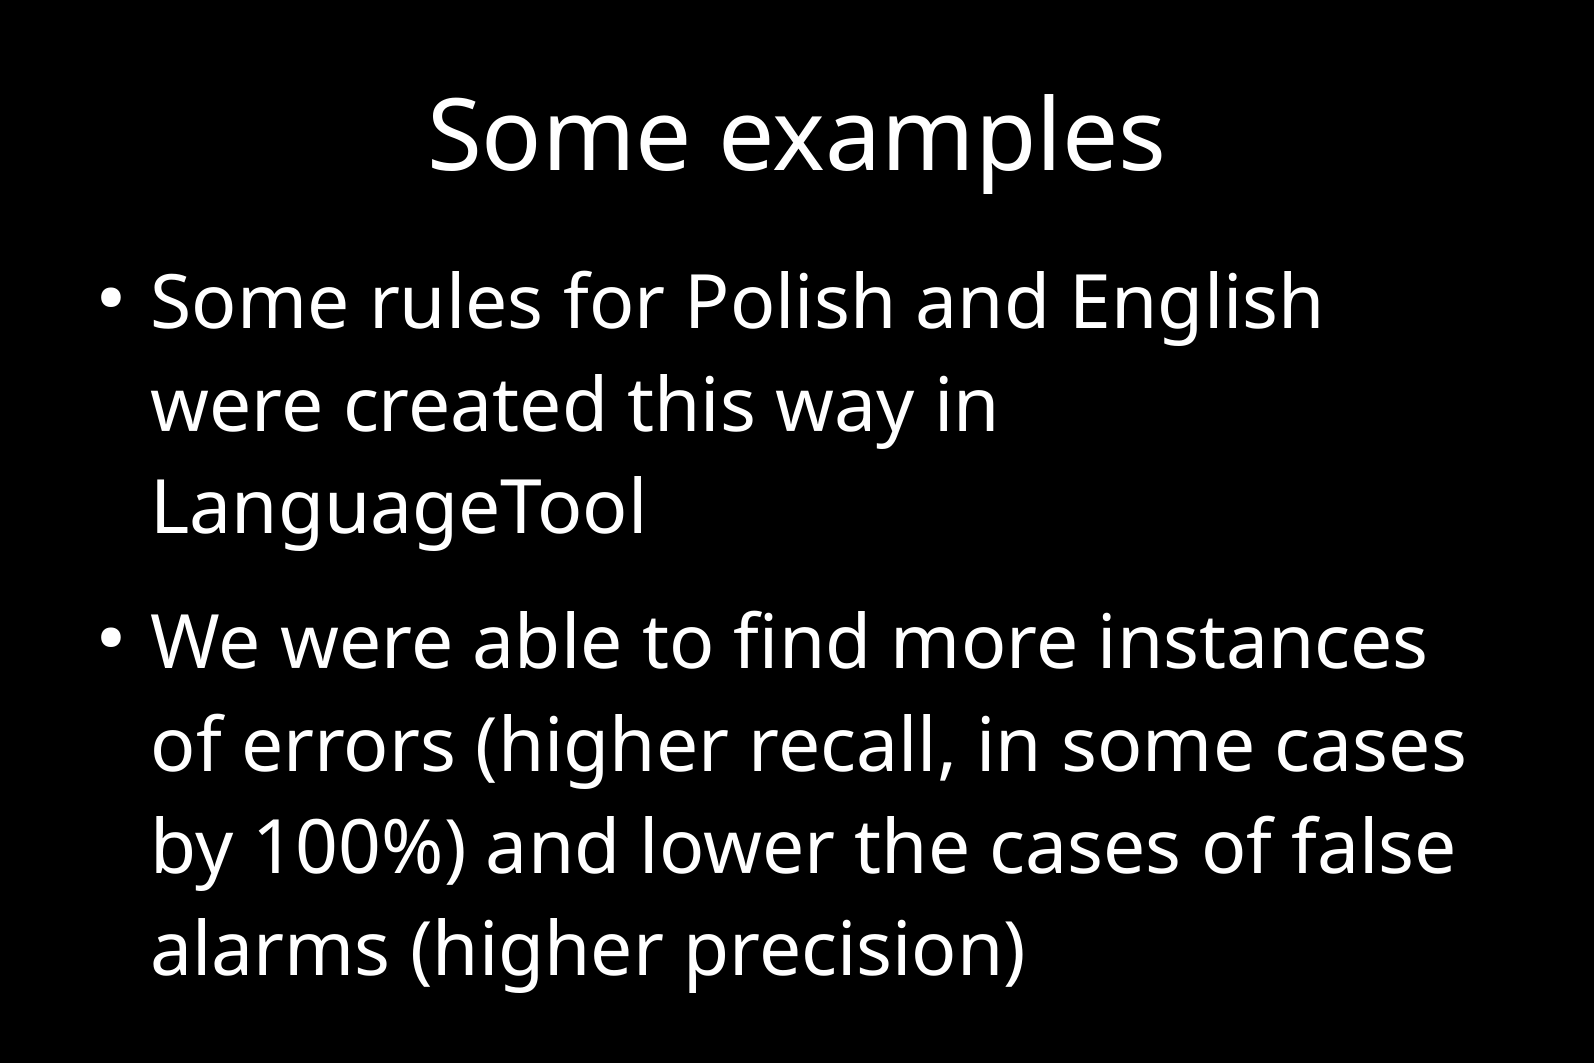

# Some examples
Some rules for Polish and English were created this way in LanguageTool
We were able to find more instances of errors (higher recall, in some cases by 100%) and lower the cases of false alarms (higher precision)